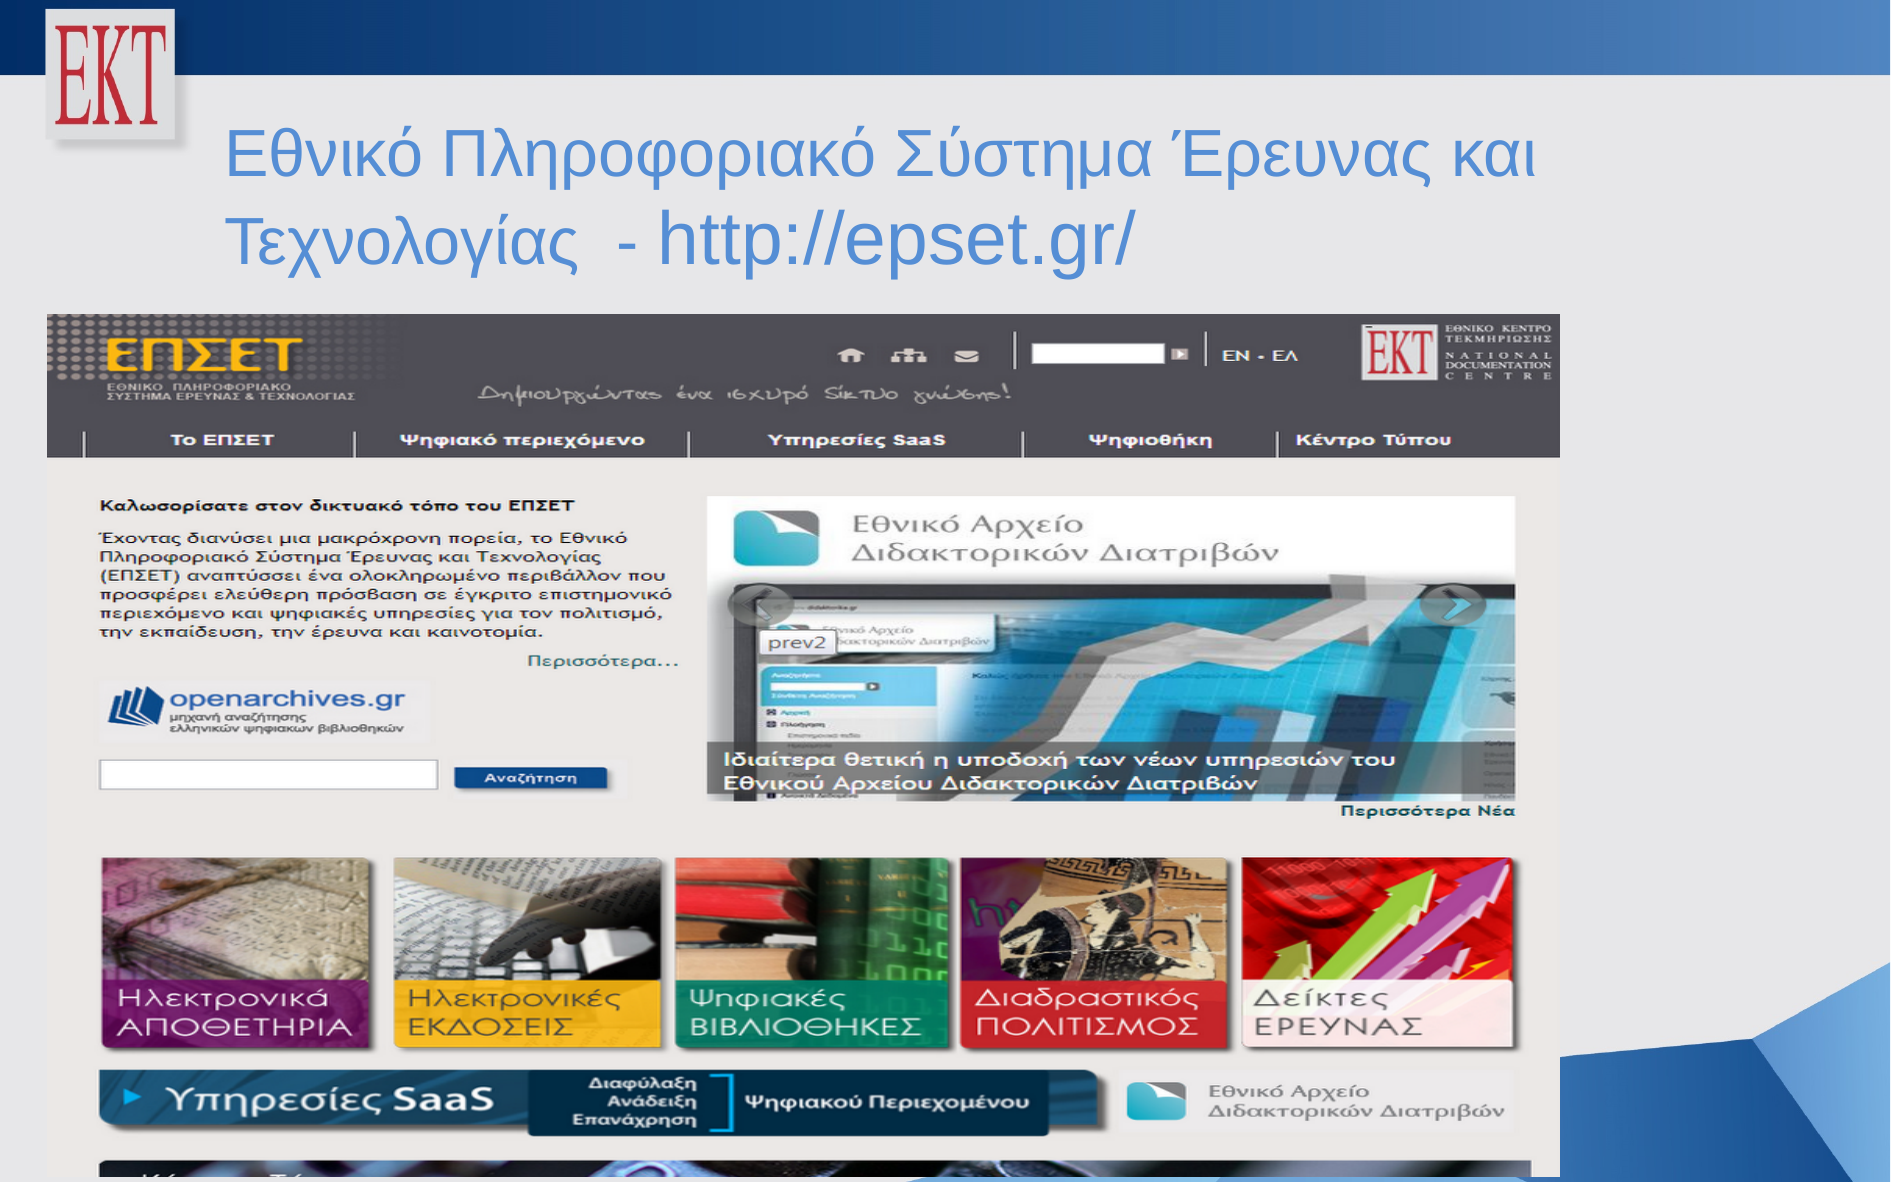

# Εθνικό Πληροφοριακό Σύστημα Έρευνας και Τεχνολογίας - http://epset.gr/